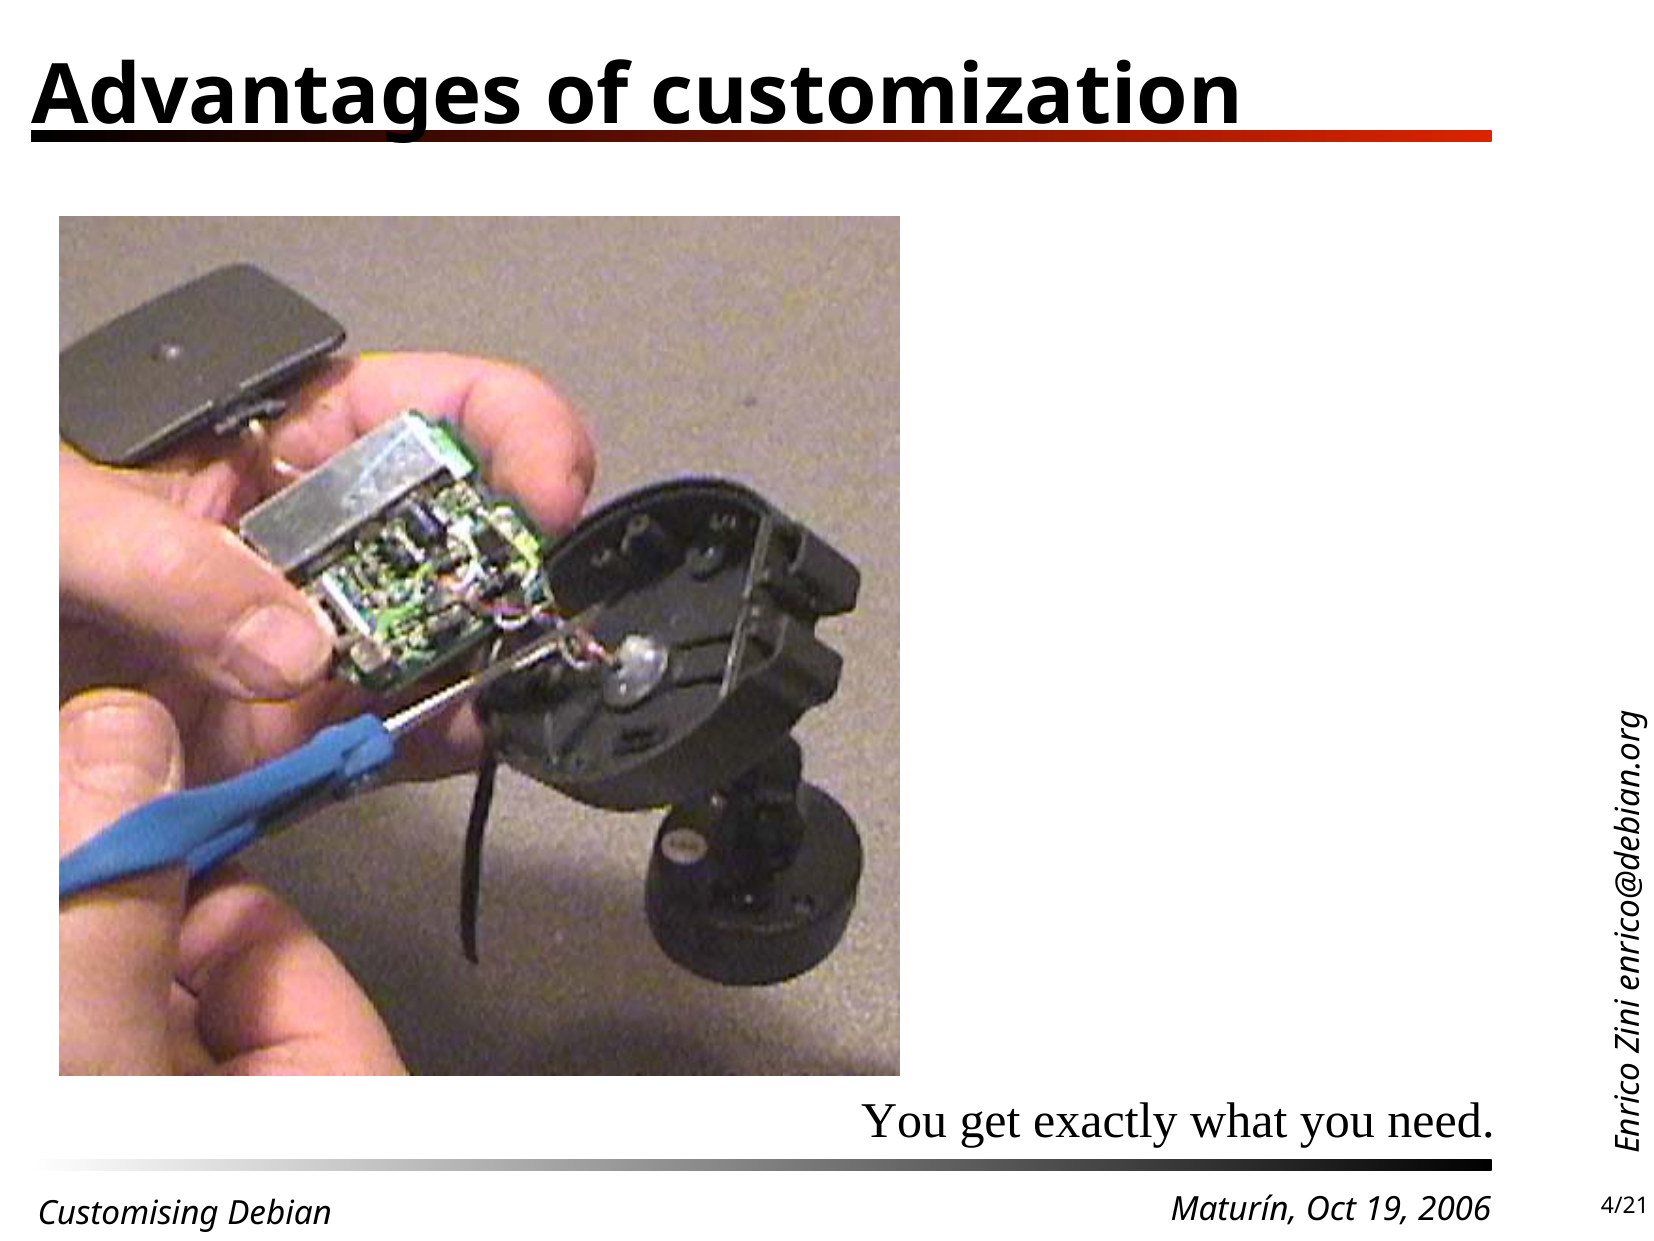

Advantages of customization
TODO: the device fits in your plug
You get exactly what you need.